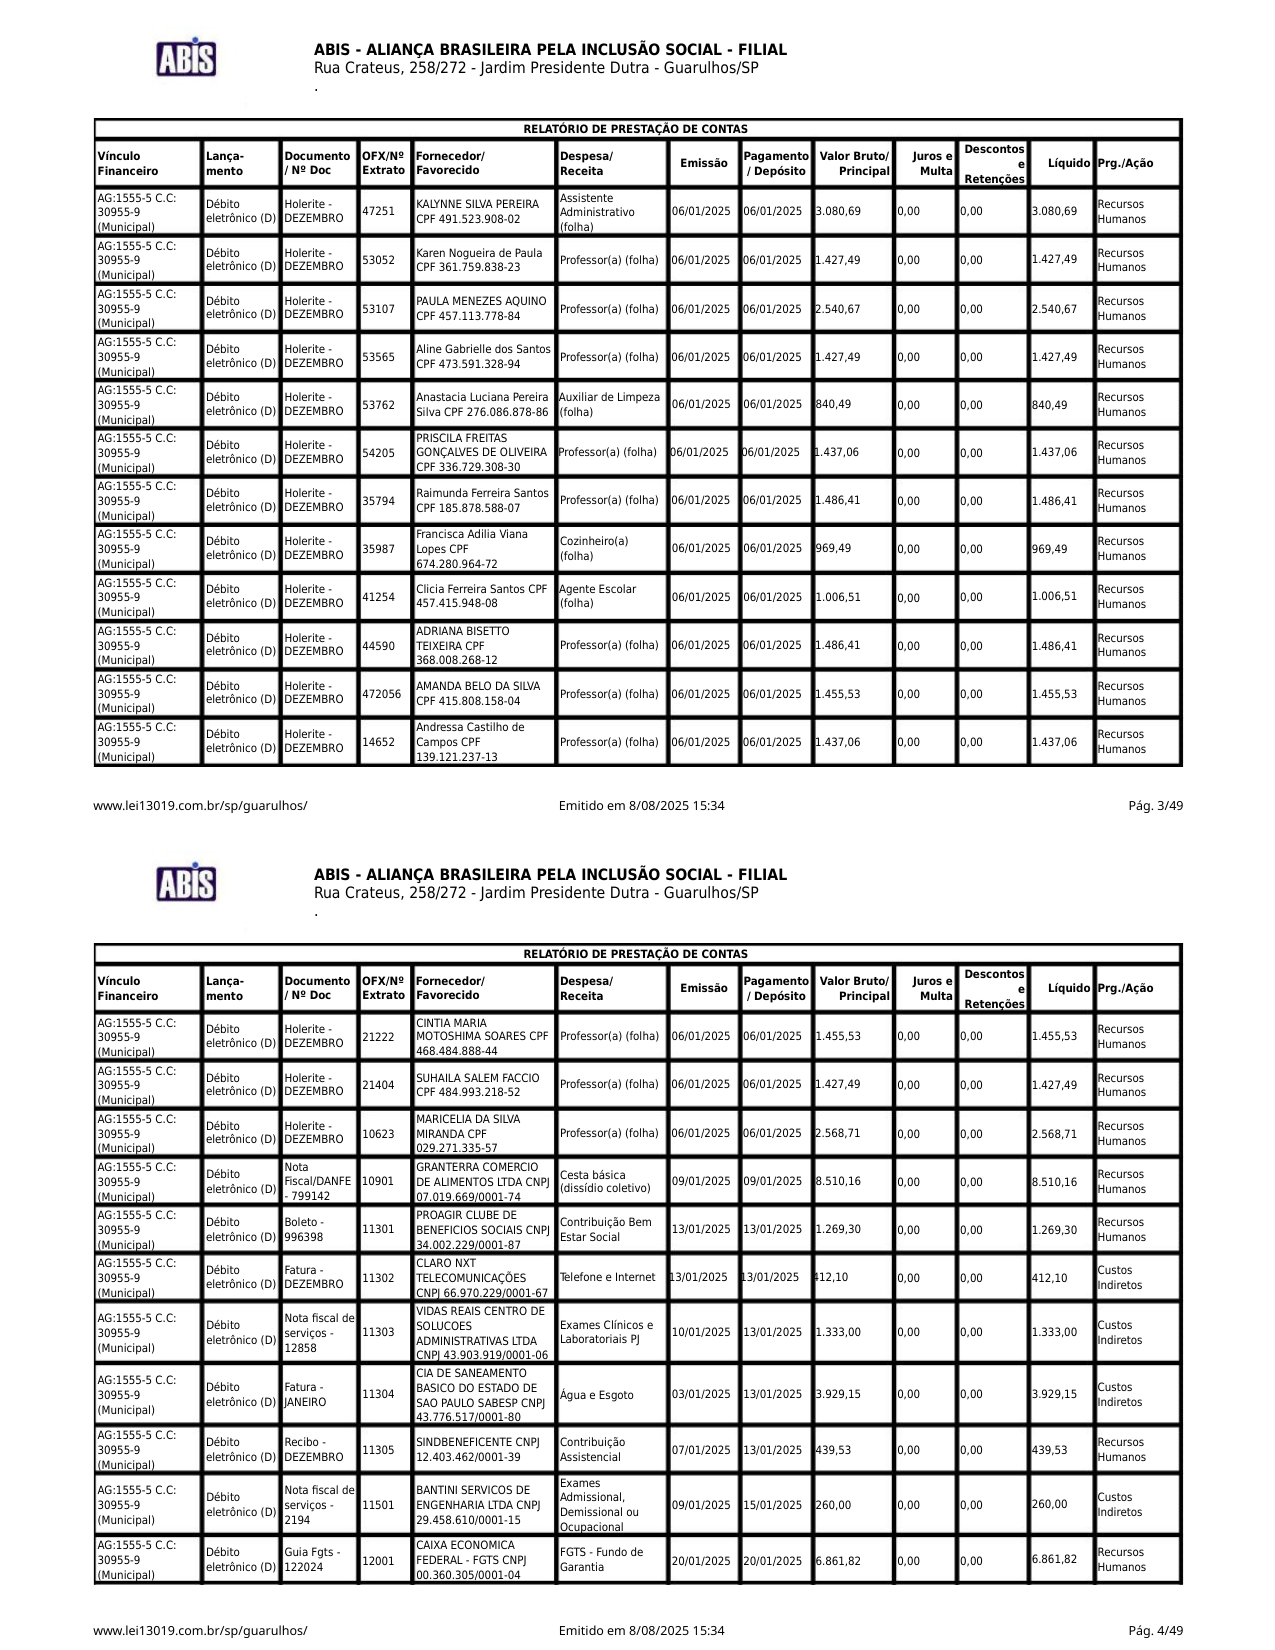

ABIS - ALIANÇA BRASILEIRA PELA INCLUSÃO SOCIAL - FILIAL
Rua Crateus, 258/272 - Jardim Presidente Dutra - Guarulhos/SP
.
RELATÓRIO DE PRESTAÇÃO DE CONTAS
Descontos
e
Retenções
Vínculo
Financeiro
Lança-
mento
Documento OFX/Nº Fornecedor/
Despesa/
Receita
Pagamento Valor Bruto/
/ Depósito Principal
Juros e
Multa
Emissão
Líquido Prg./Ação
/ Nº Doc
Extrato Favorecido
AG:1555-5 C.C:
30955-9
(Municipal)
Assistente
Administrativo
(folha)
Débito
Holerite -
KALYNNE SILVA PEREIRA
CPF 491.523.908-02
Recursos
Humanos
47251
53052
53107
53565
53762
54205
35794
35987
41254
44590
472056
14652
06/01/2025 06/01/2025 3.080,69
0,00
0,00
0,00
0,00
0,00
0,00
0,00
0,00
0,00
0,00
0,00
0,00
0,00
3.080,69
eletrônico (D) DEZEMBRO
AG:1555-5 C.C:
30955-9
(Municipal)
Débito
Holerite -
Karen Nogueira de Paula
CPF 361.759.838-23
Recursos
Humanos
Professor(a) (folha) 06/01/2025 06/01/2025 1.427,49
Professor(a) (folha) 06/01/2025 06/01/2025 2.540,67
Professor(a) (folha) 06/01/2025 06/01/2025 1.427,49
0,00
0,00
0,00
0,00
0,00
0,00
0,00
0,00
0,00
0,00
0,00
1.427,49
2.540,67
1.427,49
840,49
eletrônico (D) DEZEMBRO
AG:1555-5 C.C:
30955-9
(Municipal)
Débito
Holerite -
PAULA MENEZES AQUINO
CPF 457.113.778-84
Recursos
Humanos
eletrônico (D) DEZEMBRO
AG:1555-5 C.C:
30955-9
(Municipal)
Débito
Holerite -
Aline Gabrielle dos Santos
CPF 473.591.328-94
Recursos
Humanos
eletrônico (D) DEZEMBRO
AG:1555-5 C.C:
30955-9
(Municipal)
Débito
Holerite -
Anastacia Luciana Pereira Auxiliar de Limpeza
Silva CPF 276.086.878-86 (folha)
Recursos
Humanos
06/01/2025 06/01/2025 840,49
eletrônico (D) DEZEMBRO
AG:1555-5 C.C:
30955-9
(Municipal)
PRISCILA FREITAS
Débito
Holerite -
Recursos
Humanos
GONÇALVES DE OLIVEIRA Professor(a) (folha) 06/01/2025 06/01/2025 1.437,06
CPF 336.729.308-30
1.437,06
1.486,41
969,49
eletrônico (D) DEZEMBRO
AG:1555-5 C.C:
30955-9
(Municipal)
Débito
Holerite -
Raimunda Ferreira Santos
CPF 185.878.588-07
Recursos
Humanos
Professor(a) (folha) 06/01/2025 06/01/2025 1.486,41
eletrônico (D) DEZEMBRO
AG:1555-5 C.C:
30955-9
(Municipal)
Francisca Adilia Viana
Lopes CPF
674.280.964-72
Débito
Holerite -
Cozinheiro(a)
(folha)
Recursos
Humanos
06/01/2025 06/01/2025 969,49
06/01/2025 06/01/2025 1.006,51
eletrônico (D) DEZEMBRO
AG:1555-5 C.C:
30955-9
(Municipal)
Débito
Holerite -
Clicia Ferreira Santos CPF Agente Escolar
Recursos
Humanos
1.006,51
1.486,41
1.455,53
1.437,06
eletrônico (D) DEZEMBRO
457.415.948-08
(folha)
AG:1555-5 C.C:
30955-9
(Municipal)
ADRIANA BISETTO
TEIXEIRA CPF
368.008.268-12
Débito
Holerite -
Recursos
Humanos
Professor(a) (folha) 06/01/2025 06/01/2025 1.486,41
Professor(a) (folha) 06/01/2025 06/01/2025 1.455,53
Professor(a) (folha) 06/01/2025 06/01/2025 1.437,06
eletrônico (D) DEZEMBRO
AG:1555-5 C.C:
30955-9
(Municipal)
Débito
Holerite -
AMANDA BELO DA SILVA
CPF 415.808.158-04
Recursos
Humanos
eletrônico (D) DEZEMBRO
AG:1555-5 C.C:
30955-9
(Municipal)
Andressa Castilho de
Campos CPF
139.121.237-13
Débito
Holerite -
Recursos
Humanos
eletrônico (D) DEZEMBRO
www.lei13019.com.br/sp/guarulhos/
Emitido em 8/08/2025 15:34
Pág. 3/49
ABIS - ALIANÇA BRASILEIRA PELA INCLUSÃO SOCIAL - FILIAL
Rua Crateus, 258/272 - Jardim Presidente Dutra - Guarulhos/SP
.
RELATÓRIO DE PRESTAÇÃO DE CONTAS
Descontos
e
Retenções
Vínculo
Financeiro
Lança-
mento
Documento OFX/Nº Fornecedor/
Despesa/
Receita
Pagamento Valor Bruto/
/ Depósito Principal
Juros e
Multa
Emissão
Líquido Prg./Ação
/ Nº Doc
Extrato Favorecido
AG:1555-5 C.C:
30955-9
(Municipal)
CINTIA MARIA
Débito
Holerite -
Recursos
Humanos
21222
21404
10623
MOTOSHIMA SOARES CPF Professor(a) (folha) 06/01/2025 06/01/2025 1.455,53
468.484.888-44
0,00
0,00
0,00
0,00
0,00
0,00
0,00
0,00
0,00
0,00
0,00
0,00
1.455,53
eletrônico (D) DEZEMBRO
AG:1555-5 C.C:
30955-9
(Municipal)
Débito
Holerite -
SUHAILA SALEM FACCIO
CPF 484.993.218-52
Recursos
Humanos
Professor(a) (folha) 06/01/2025 06/01/2025 1.427,49
1.427,49
2.568,71
8.510,16
1.269,30
412,10
eletrônico (D) DEZEMBRO
AG:1555-5 C.C:
30955-9
(Municipal)
MARICELIA DA SILVA
MIRANDA CPF
029.271.335-57
Débito
Holerite -
Recursos
Humanos
Professor(a) (folha) 06/01/2025 06/01/2025 2.568,71
Cesta básica
eletrônico (D) DEZEMBRO
AG:1555-5 C.C:
30955-9
(Municipal)
Nota
GRANTERRA COMERCIO
DE ALIMENTOS LTDA CNPJ
07.019.669/0001-74
Débito
eletrônico (D)
Recursos
Humanos
Fiscal/DANFE 10901
- 799142
09/01/2025 09/01/2025 8.510,16
(dissídio coletivo)
AG:1555-5 C.C:
30955-9
(Municipal)
PROAGIR CLUBE DE
BENEFICIOS SOCIAIS CNPJ
34.002.229/0001-87
Débito
eletrônico (D) 996398
Boleto -
Contribuição Bem
Estar Social
Recursos
Humanos
11301
11302
13/01/2025 13/01/2025 1.269,30
AG:1555-5 C.C:
30955-9
(Municipal)
CLARO NXT
TELECOMUNICAÇÕES
CNPJ 66.970.229/0001-67
Débito
Fatura -
Custos
Indiretos
Telefone e Internet 13/01/2025 13/01/2025 412,10
eletrônico (D) DEZEMBRO
VIDAS REAIS CENTRO DE
SOLUCOES
ADMINISTRATIVAS LTDA
CNPJ 43.903.919/0001-06
AG:1555-5 C.C:
30955-9
(Municipal)
Nota ﬁscal de
serviços -
12858
Débito
eletrônico (D)
Exames Clínicos e
Custos
Indiretos
11303
10/01/2025 13/01/2025 1.333,00
0,00
0,00
1.333,00
Laboratoriais PJ
Água e Esgoto
CIA DE SANEAMENTO
BASICO DO ESTADO DE
SAO PAULO SABESP CNPJ
43.776.517/0001-80
AG:1555-5 C.C:
30955-9
(Municipal)
Débito
Fatura -
eletrônico (D) JANEIRO
Custos
Indiretos
11304
11305
11501
12001
03/01/2025 13/01/2025 3.929,15
07/01/2025 13/01/2025 439,53
09/01/2025 15/01/2025 260,00
20/01/2025 20/01/2025 6.861,82
0,00
0,00
0,00
0,00
0,00
0,00
0,00
0,00
3.929,15
439,53
AG:1555-5 C.C:
30955-9
(Municipal)
Débito
Recibo -
eletrônico (D) DEZEMBRO
SINDBENEFICENTE CNPJ
12.403.462/0001-39
Contribuição
Assistencial
Recursos
Humanos
Exames
AG:1555-5 C.C:
30955-9
(Municipal)
Nota ﬁscal de
serviços -
2194
BANTINI SERVICOS DE
ENGENHARIA LTDA CNPJ
29.458.610/0001-15
Débito
eletrônico (D)
Admissional,
Demissional ou
Ocupacional
Custos
Indiretos
260,00
AG:1555-5 C.C:
30955-9
(Municipal)
CAIXA ECONOMICA
FEDERAL - FGTS CNPJ
00.360.305/0001-04
Débito
Guia Fgts -
eletrônico (D) 122024
FGTS - Fundo de
Garantia
Recursos
Humanos
6.861,82
www.lei13019.com.br/sp/guarulhos/
Emitido em 8/08/2025 15:34
Pág. 4/49